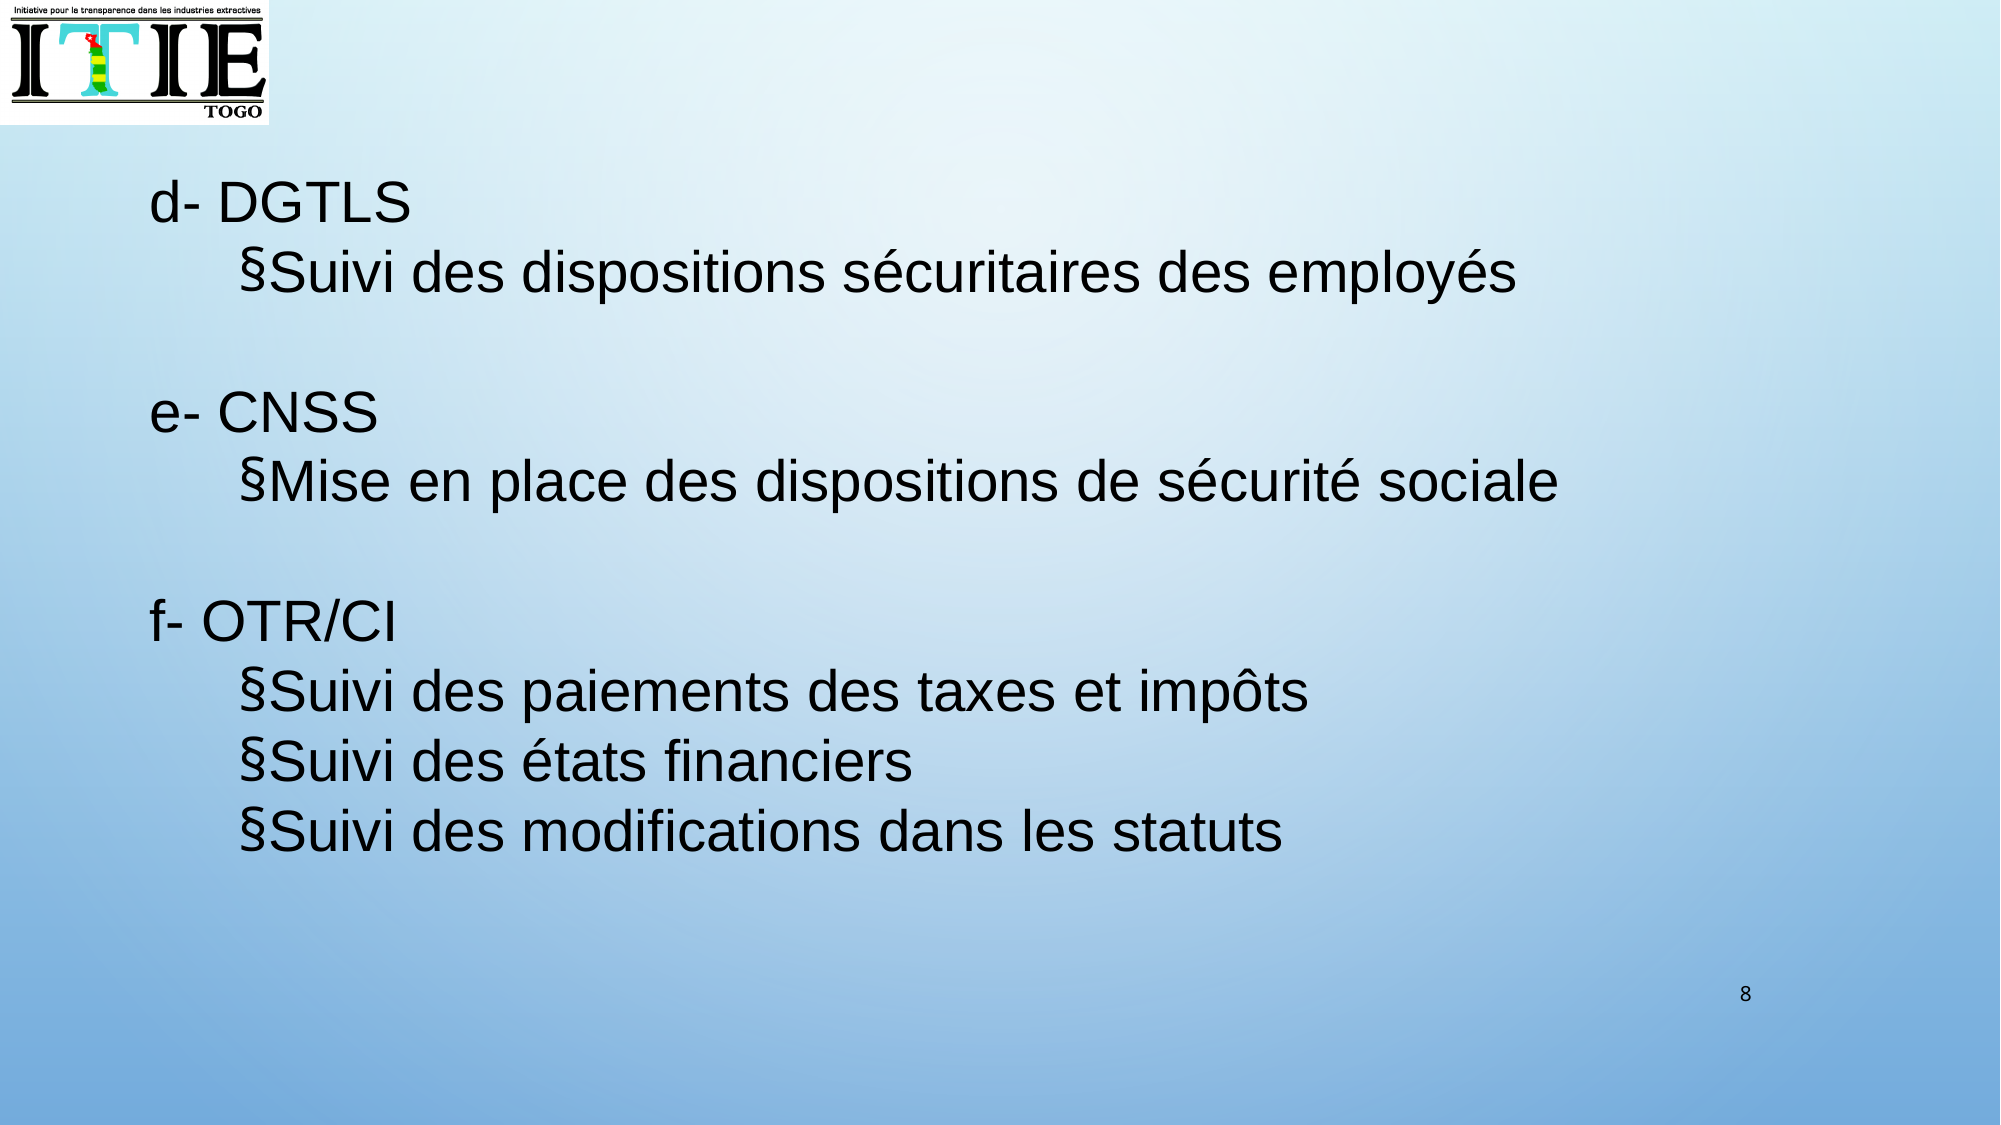

d- DGTLS
Suivi des dispositions sécuritaires des employés
e- CNSS
Mise en place des dispositions de sécurité sociale
f- OTR/CI
Suivi des paiements des taxes et impôts
Suivi des états financiers
Suivi des modifications dans les statuts